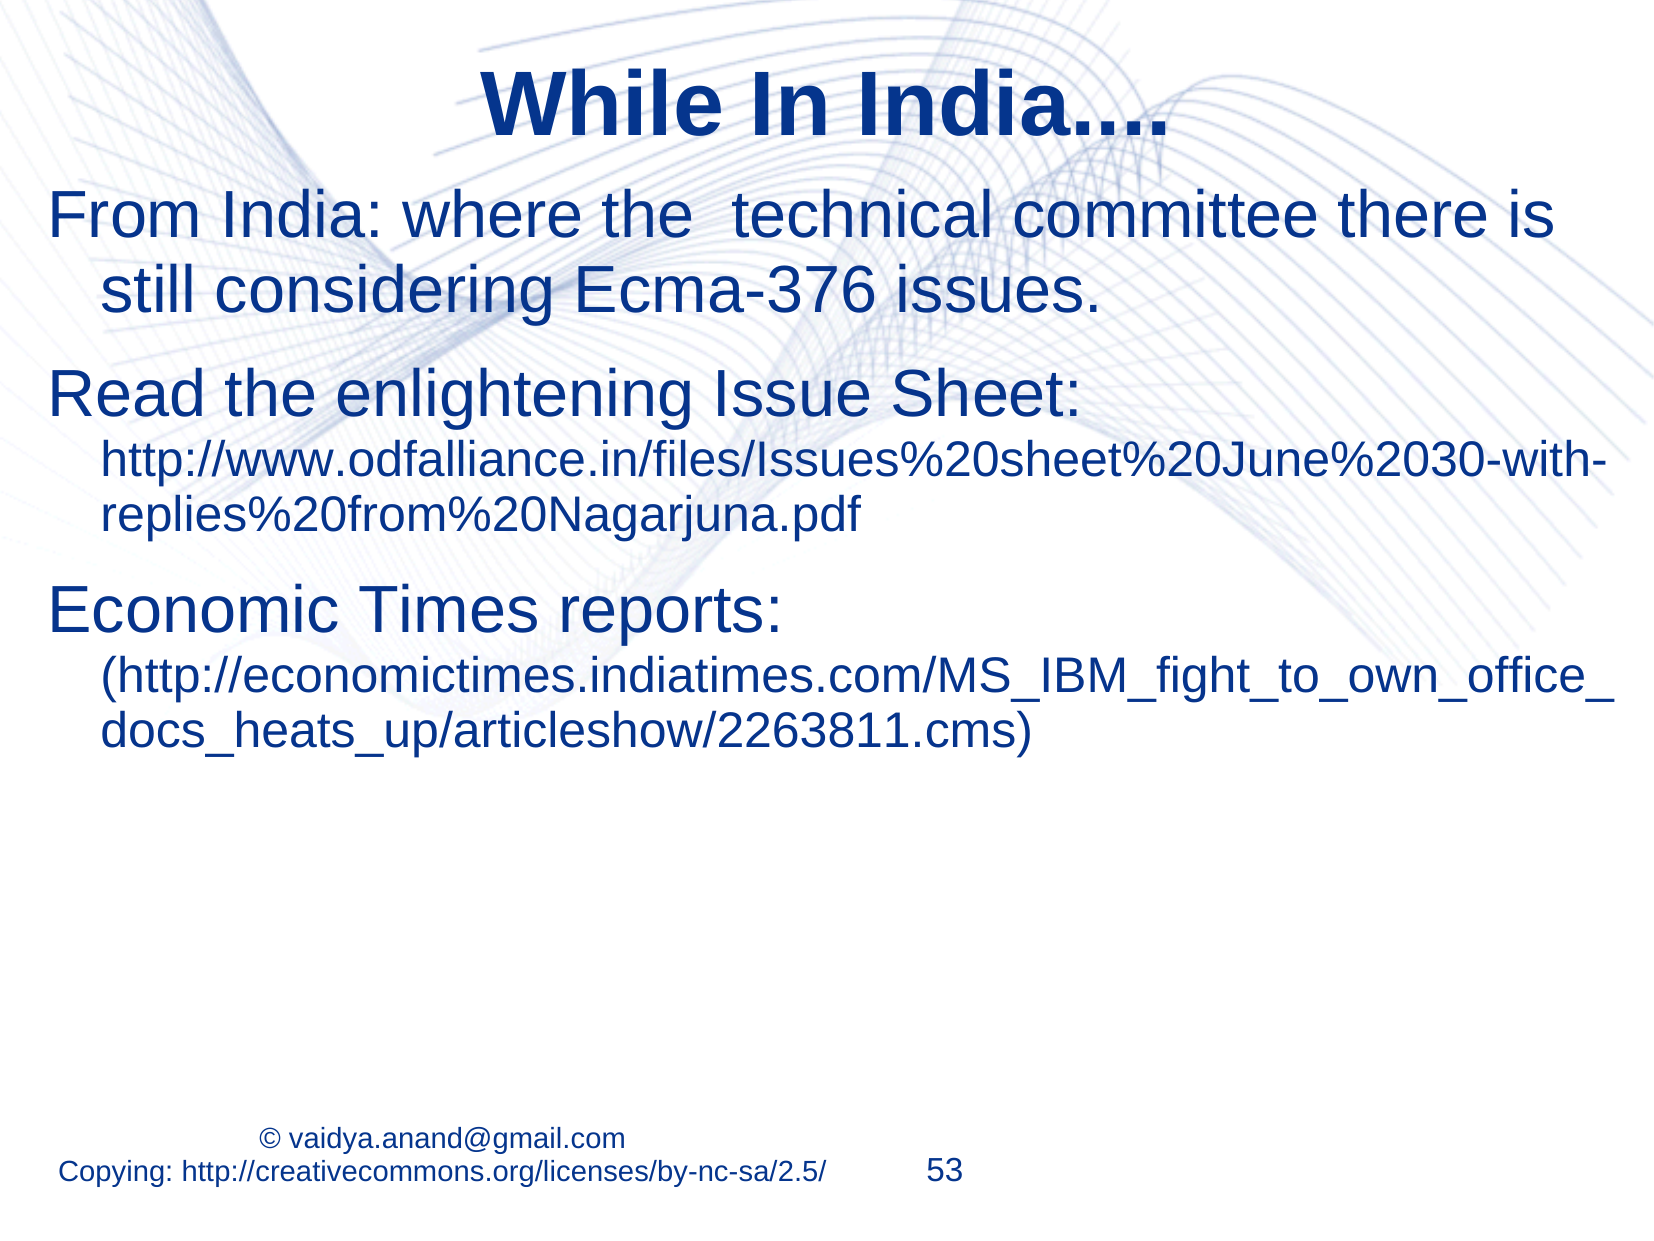

# While In India....
From India: where the technical committee there is still considering Ecma-376 issues.
Read the enlightening Issue Sheet: http://www.odfalliance.in/files/Issues%20sheet%20June%2030-with-replies%20from%20Nagarjuna.pdf
Economic Times reports: (http://economictimes.indiatimes.com/MS_IBM_fight_to_own_office_docs_heats_up/articleshow/2263811.cms)
http://www.broffice.org
53